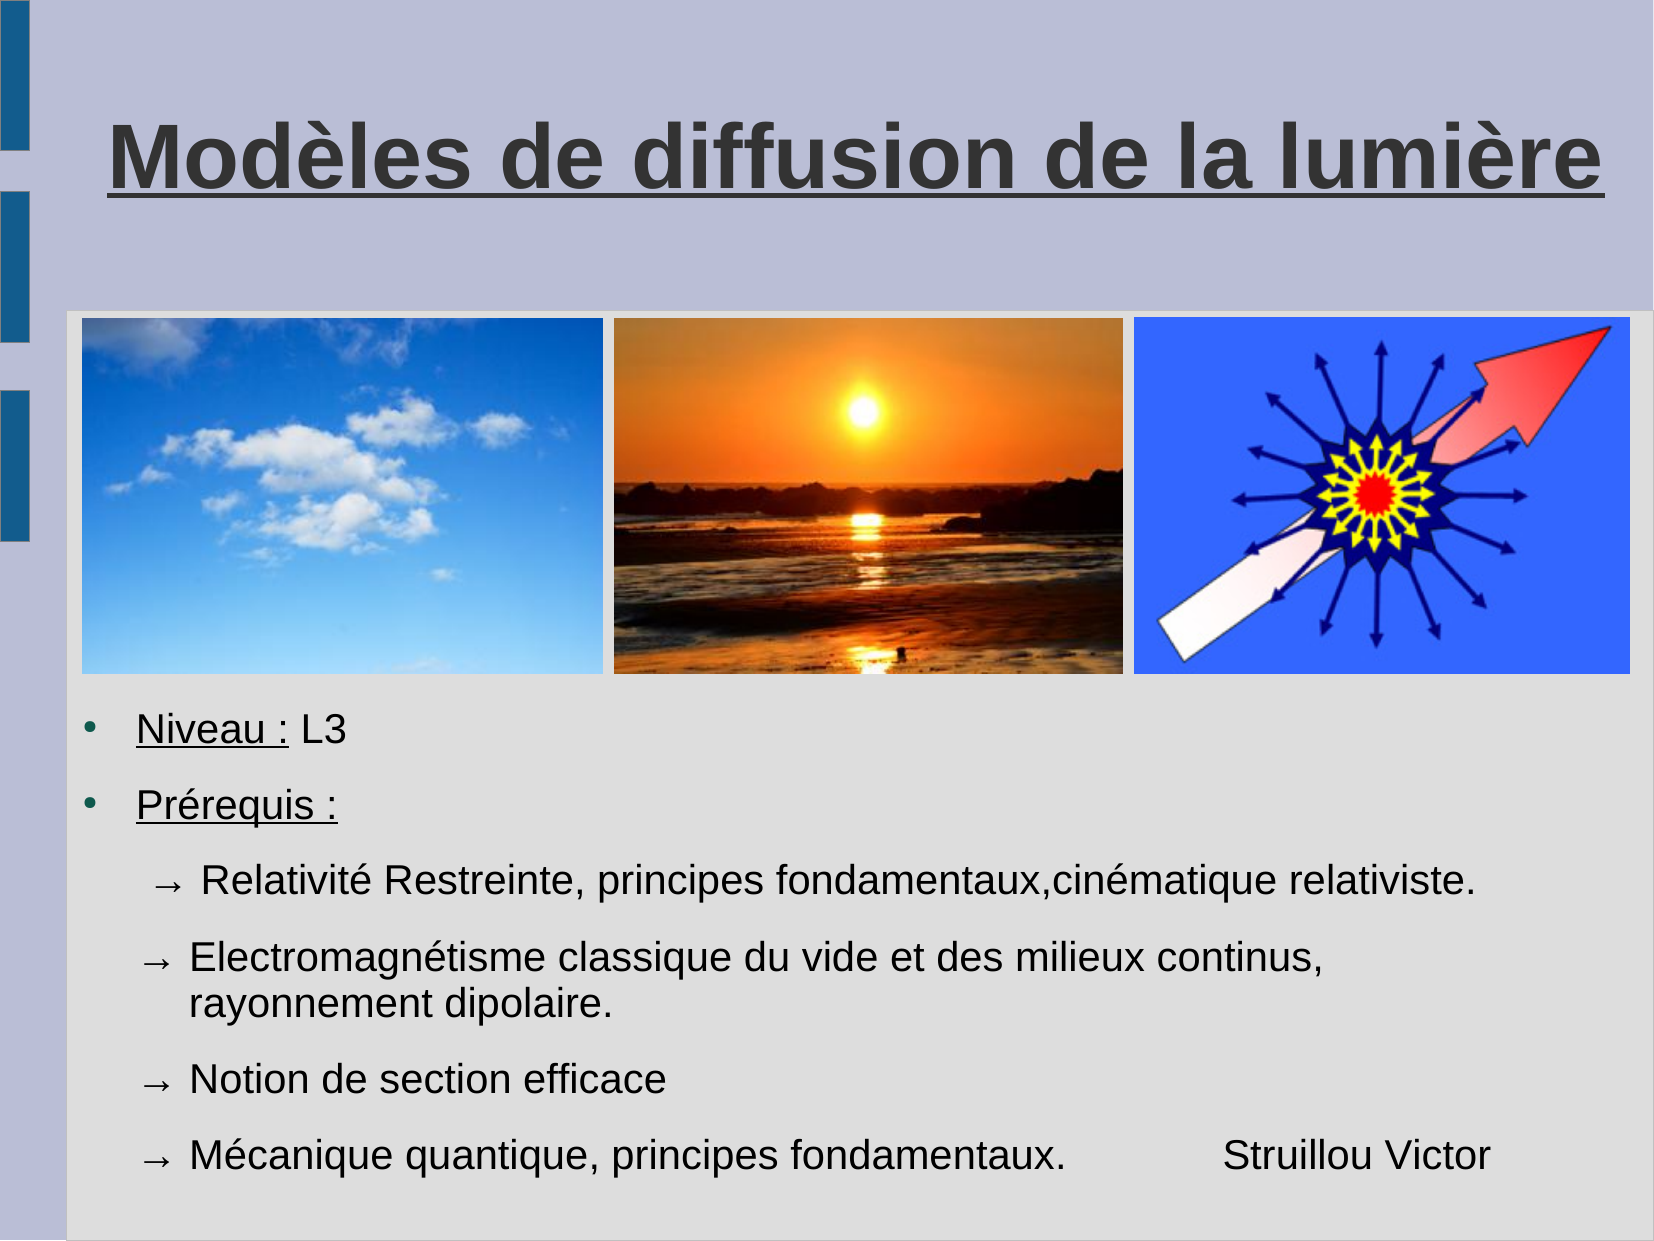

# Modèles de diffusion de la lumière
Niveau : L3
Prérequis :
 → Relativité Restreinte, principes fondamentaux,cinématique relativiste.
→ Electromagnétisme classique du vide et des milieux continus, rayonnement dipolaire.
→ Notion de section efficace
→ Mécanique quantique, principes fondamentaux.			Struillou Victor